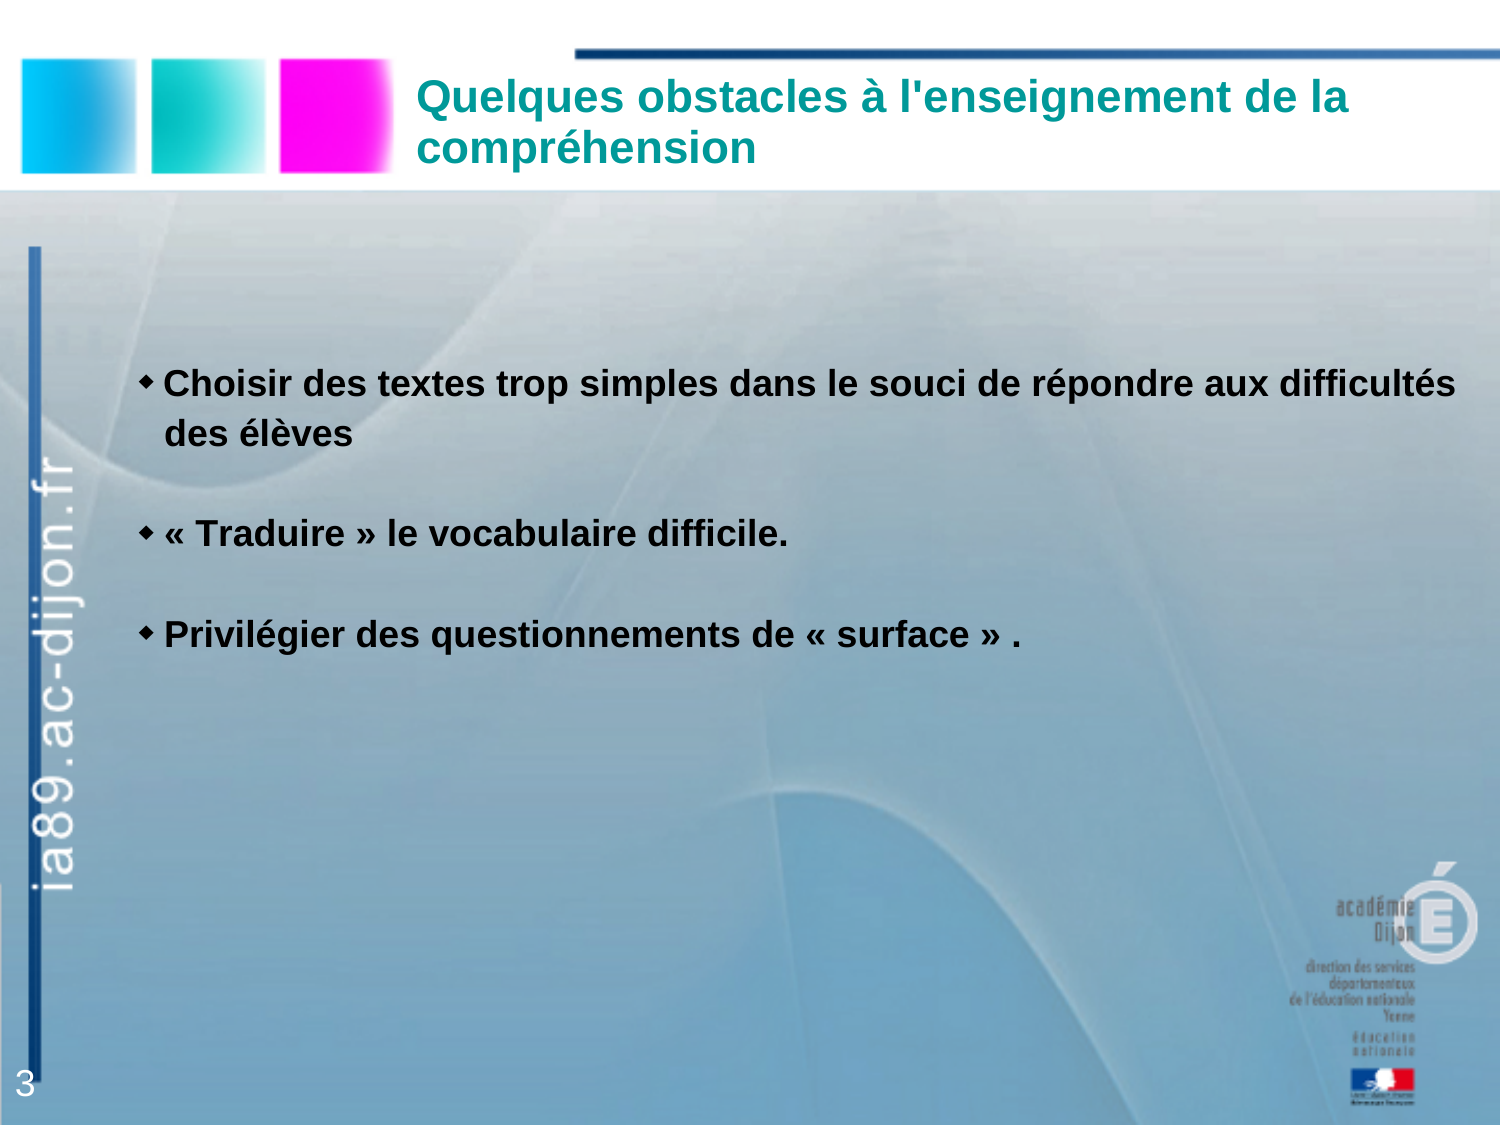

# Quelques obstacles à l'enseignement de la compréhension
 Choisir des textes trop simples dans le souci de répondre aux difficultés
 des élèves
 « Traduire » le vocabulaire difficile.
 Privilégier des questionnements de « surface » .